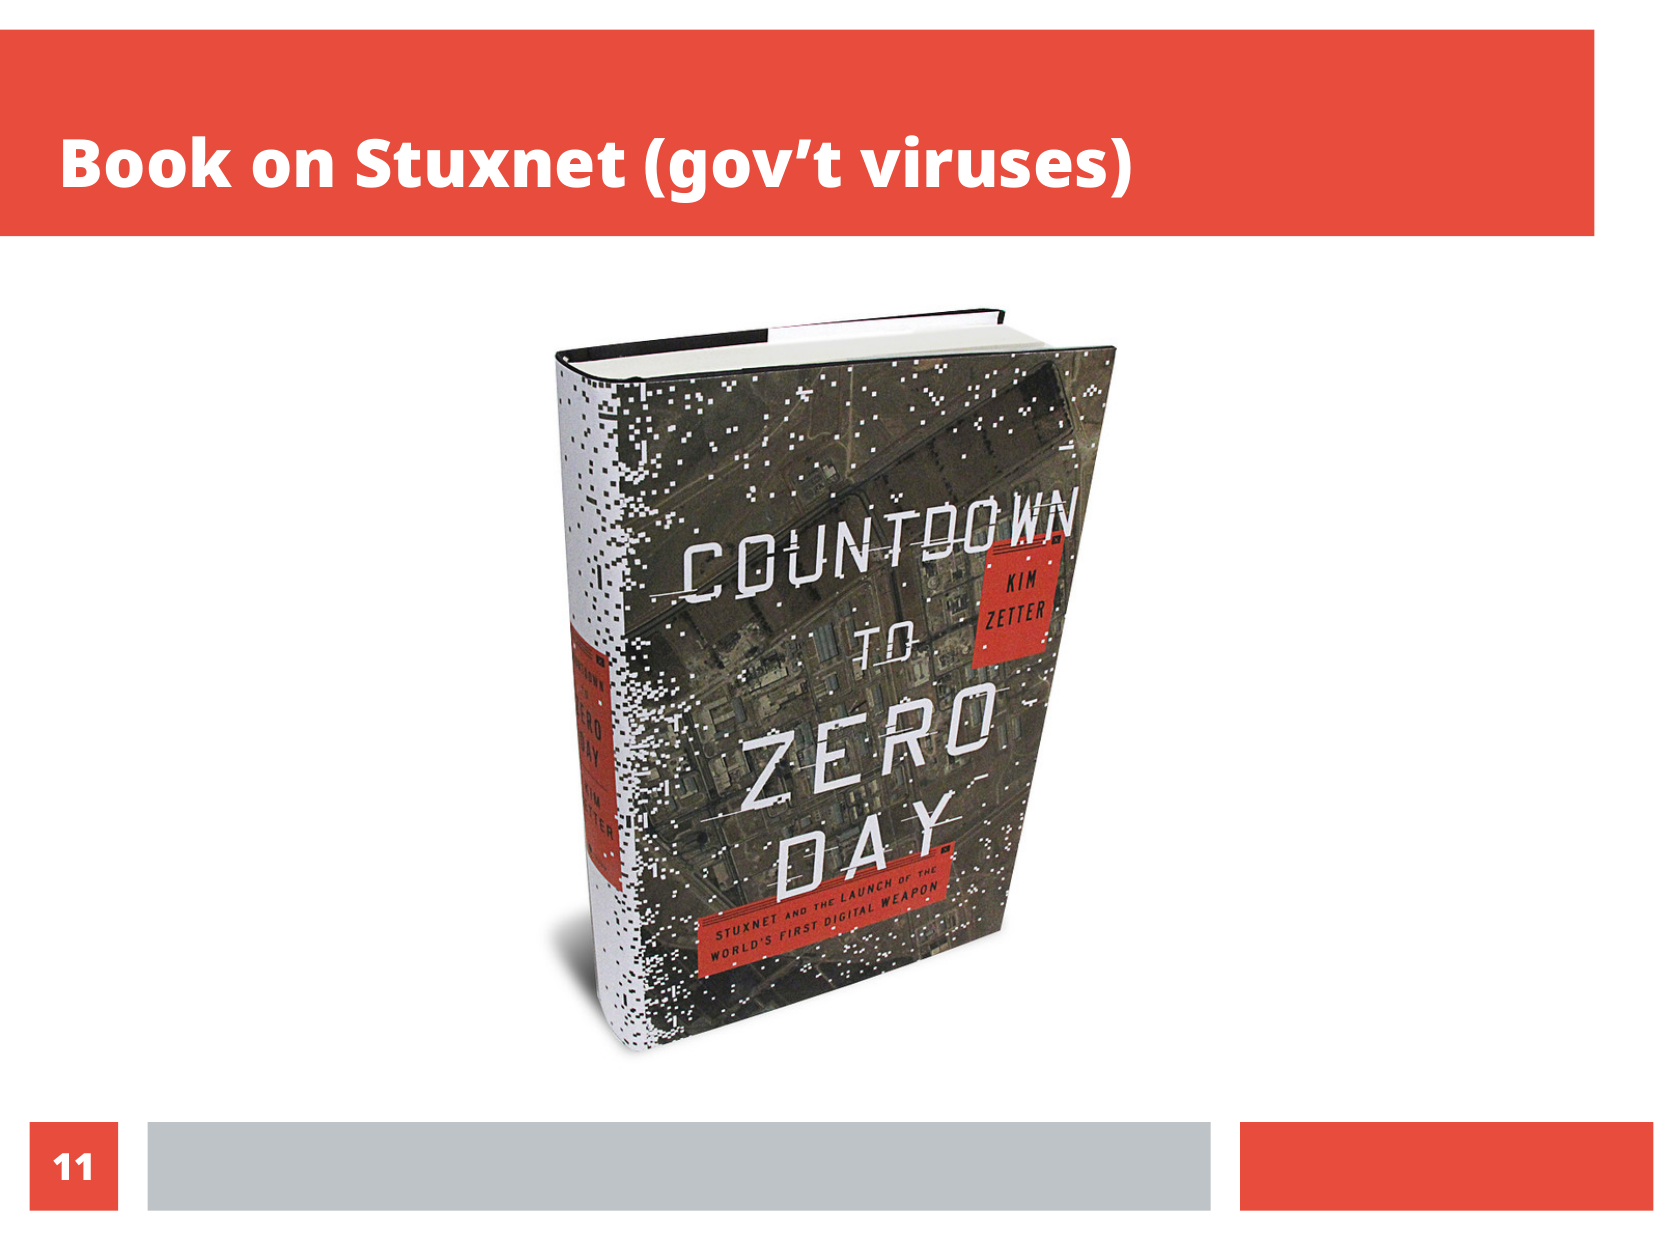

# Book on Stuxnet (gov’t viruses)
11